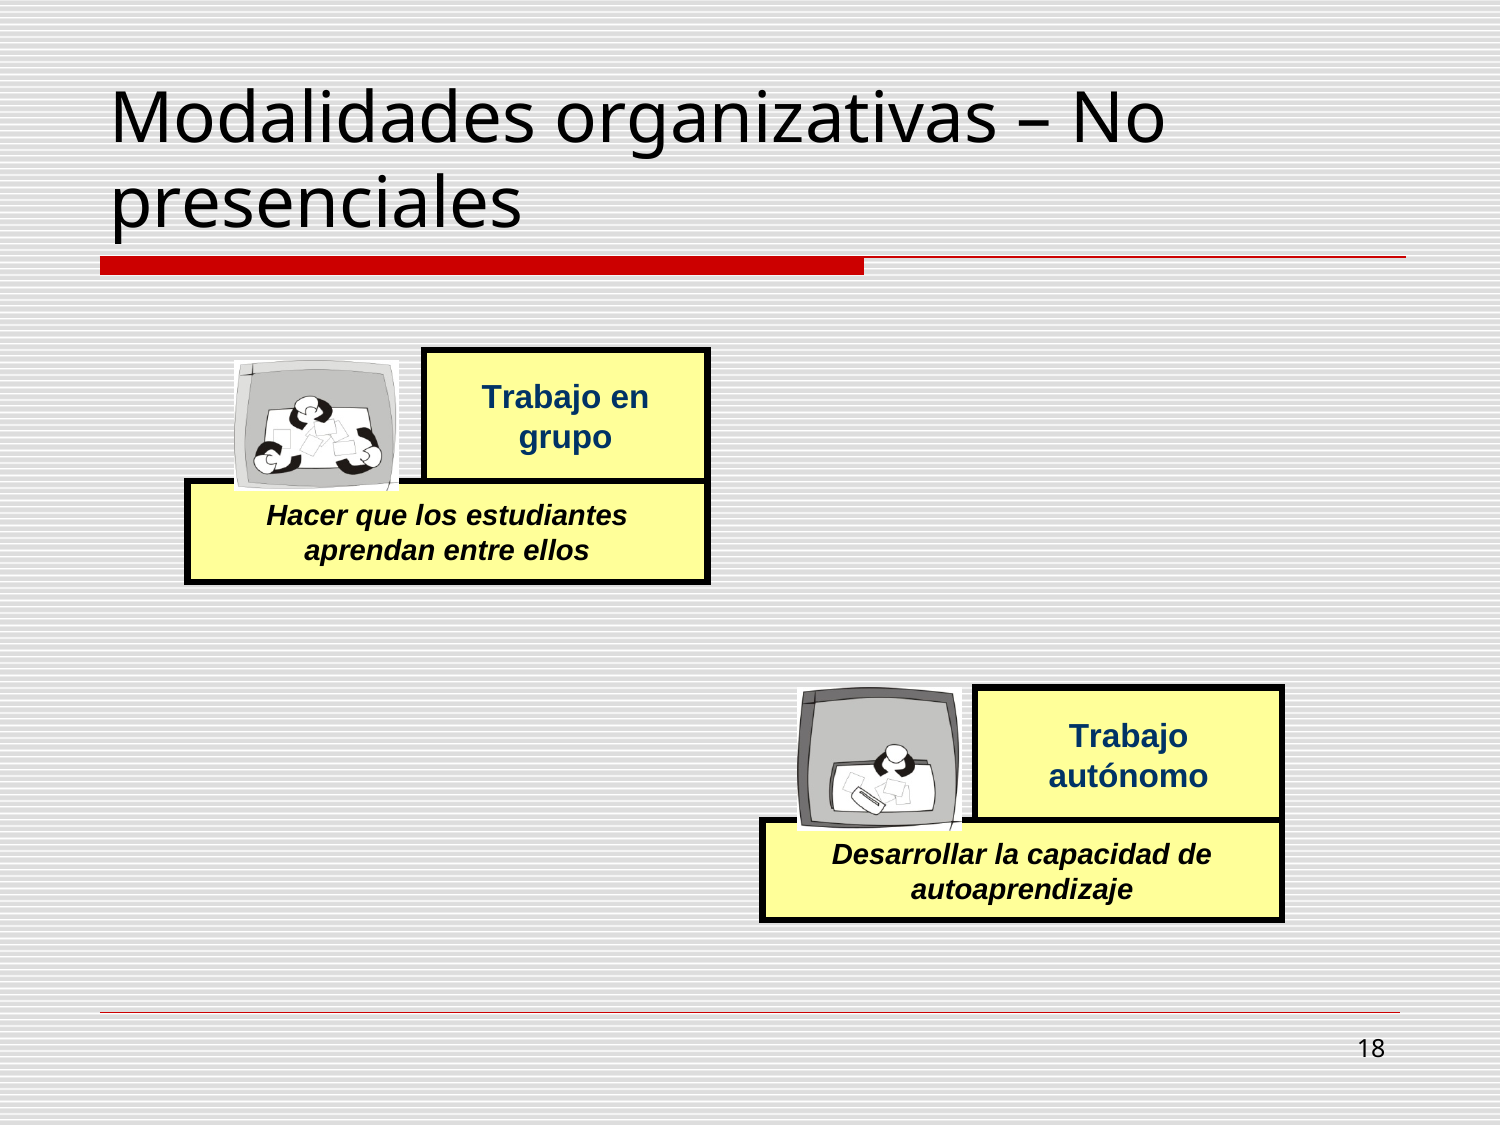

# Modalidades organizativas – No presenciales
Trabajo en grupo
Hacer que los estudiantes aprendan entre ellos
Trabajo autónomo
Desarrollar la capacidad de autoaprendizaje